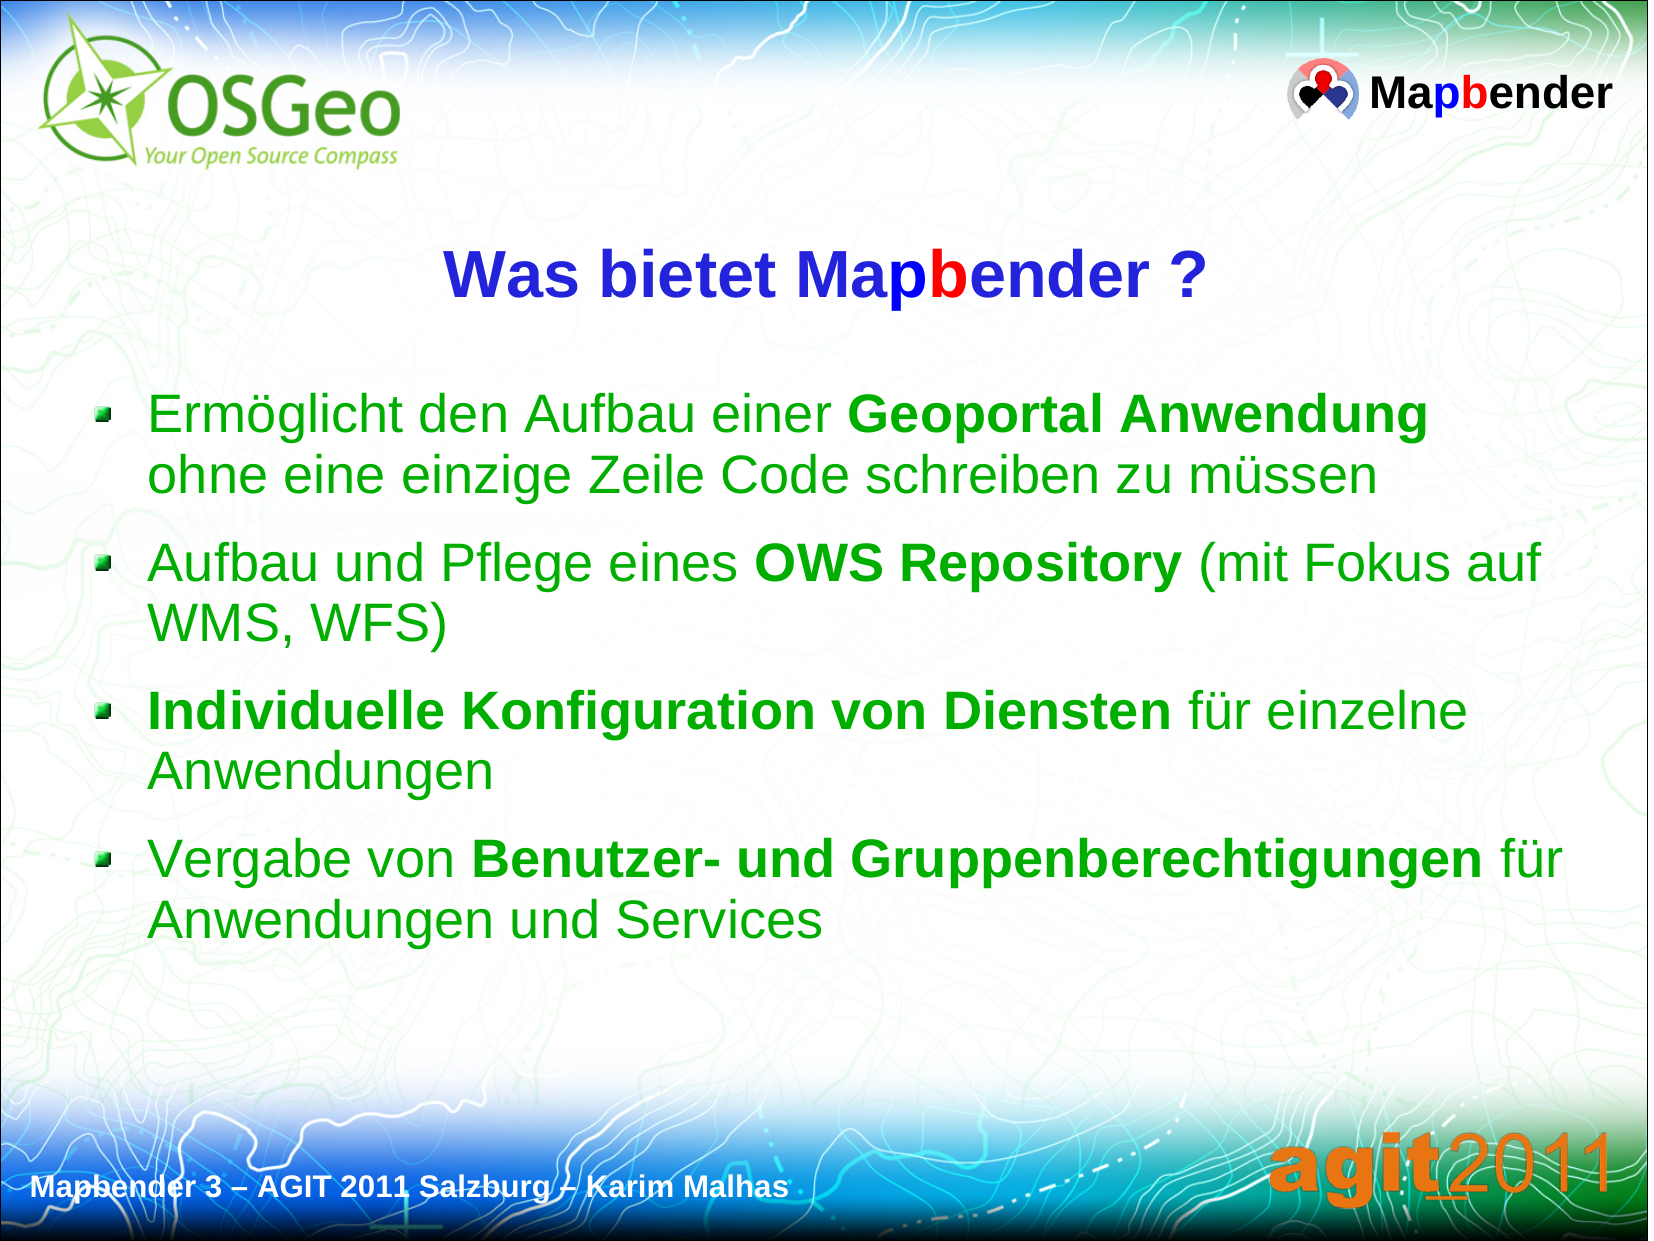

# Was bietet Mapbender ?
Ermöglicht den Aufbau einer Geoportal Anwendung ohne eine einzige Zeile Code schreiben zu müssen
Aufbau und Pflege eines OWS Repository (mit Fokus auf WMS, WFS)
Individuelle Konfiguration von Diensten für einzelne Anwendungen
Vergabe von Benutzer- und Gruppenberechtigungen für Anwendungen und Services